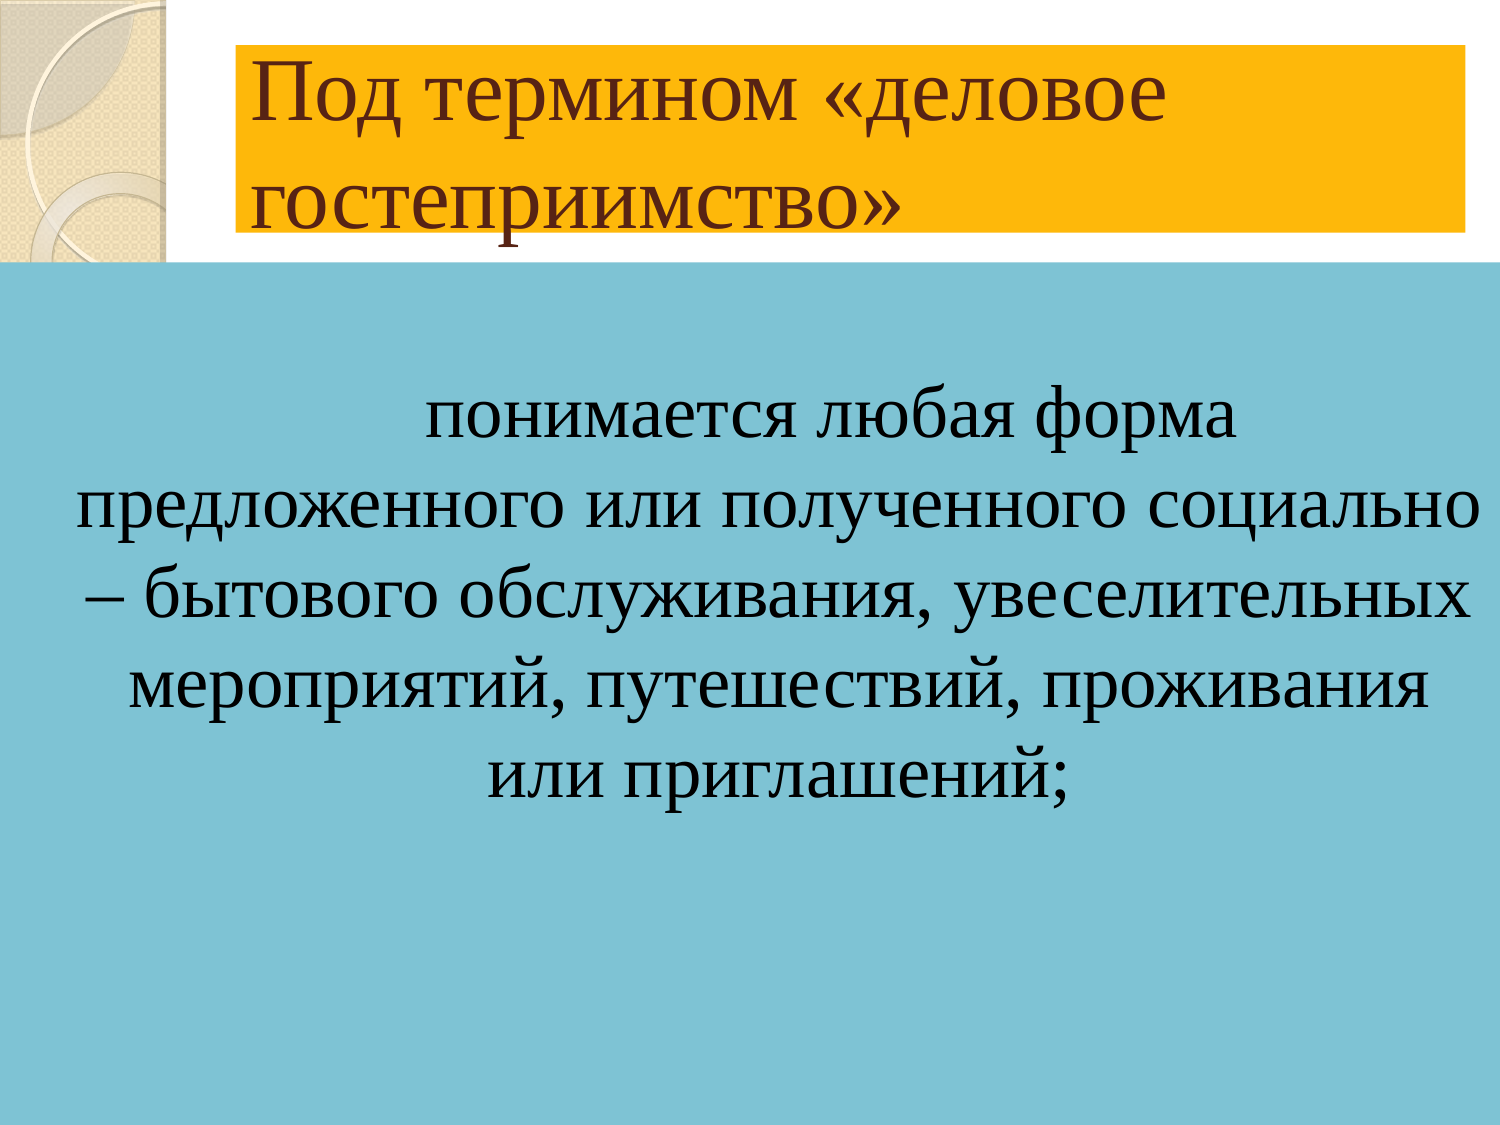

# Под термином «деловое гостеприимство»
 понимается любая форма предложенного или полученного социально – бытового обслуживания, увеселительных мероприятий, путешествий, проживания или приглашений;